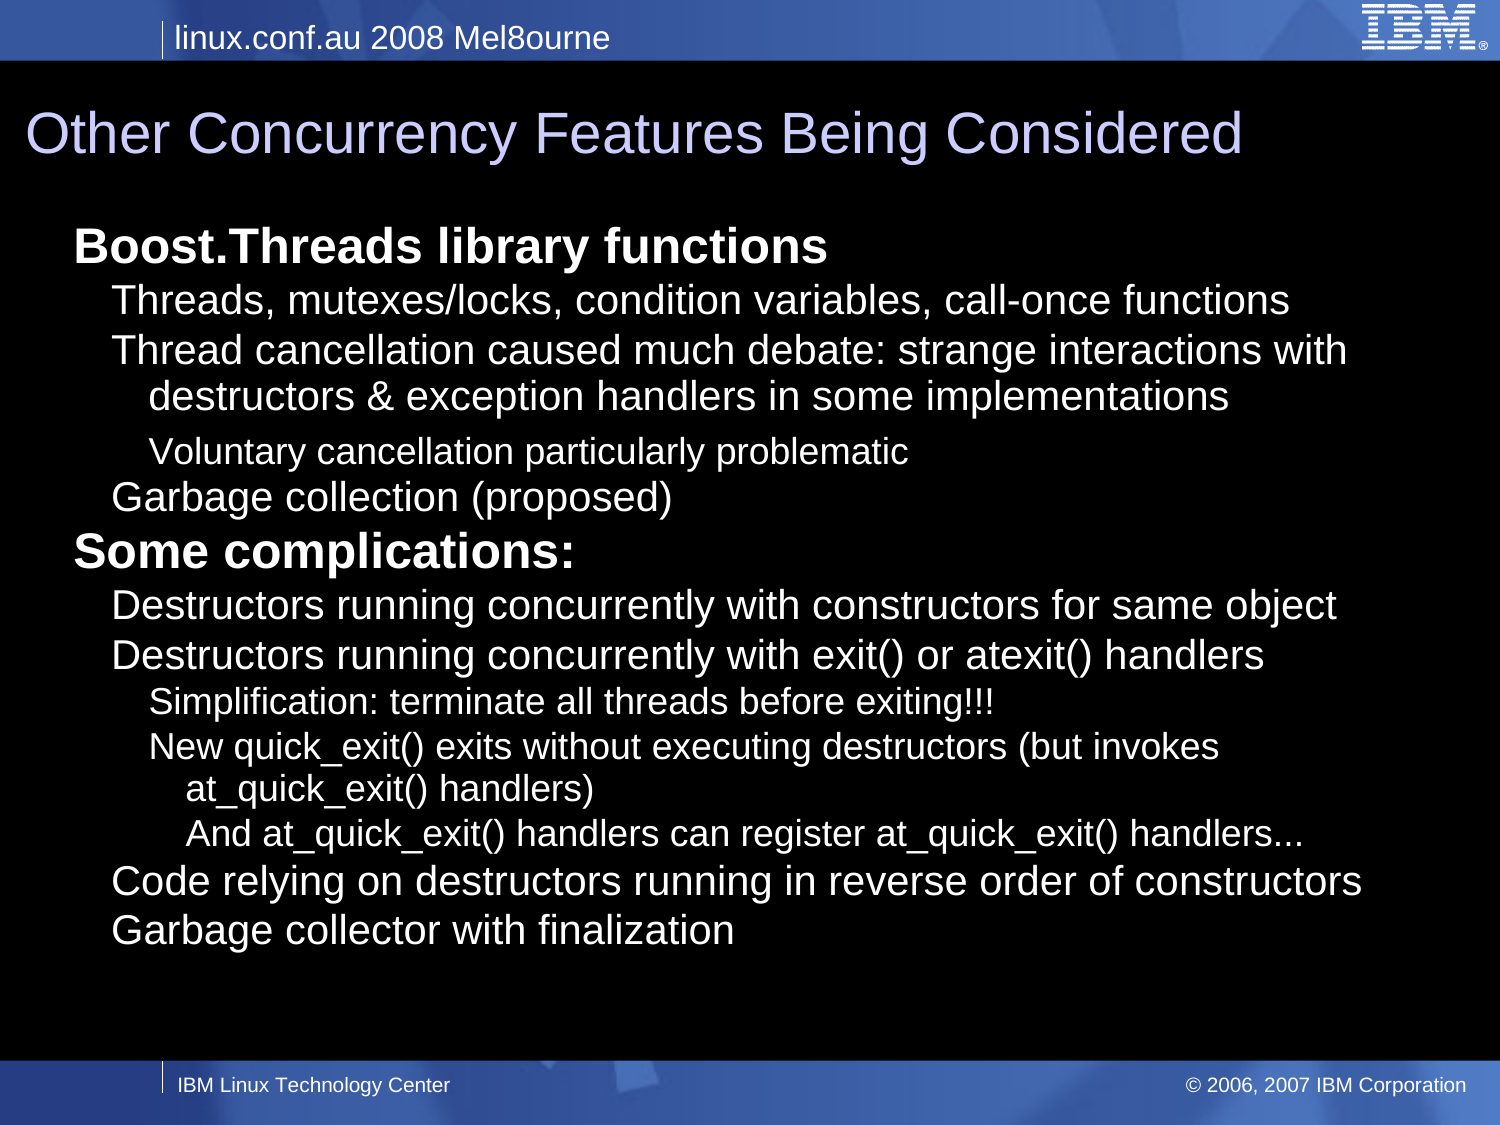

# Other Concurrency Features Being Considered
Boost.Threads library functions
Threads, mutexes/locks, condition variables, call-once functions
Thread cancellation caused much debate: strange interactions with destructors & exception handlers in some implementations
Voluntary cancellation particularly problematic
Garbage collection (proposed)
Some complications:
Destructors running concurrently with constructors for same object
Destructors running concurrently with exit() or atexit() handlers
Simplification: terminate all threads before exiting!!!
New quick_exit() exits without executing destructors (but invokes at_quick_exit() handlers)
And at_quick_exit() handlers can register at_quick_exit() handlers...
Code relying on destructors running in reverse order of constructors
Garbage collector with finalization